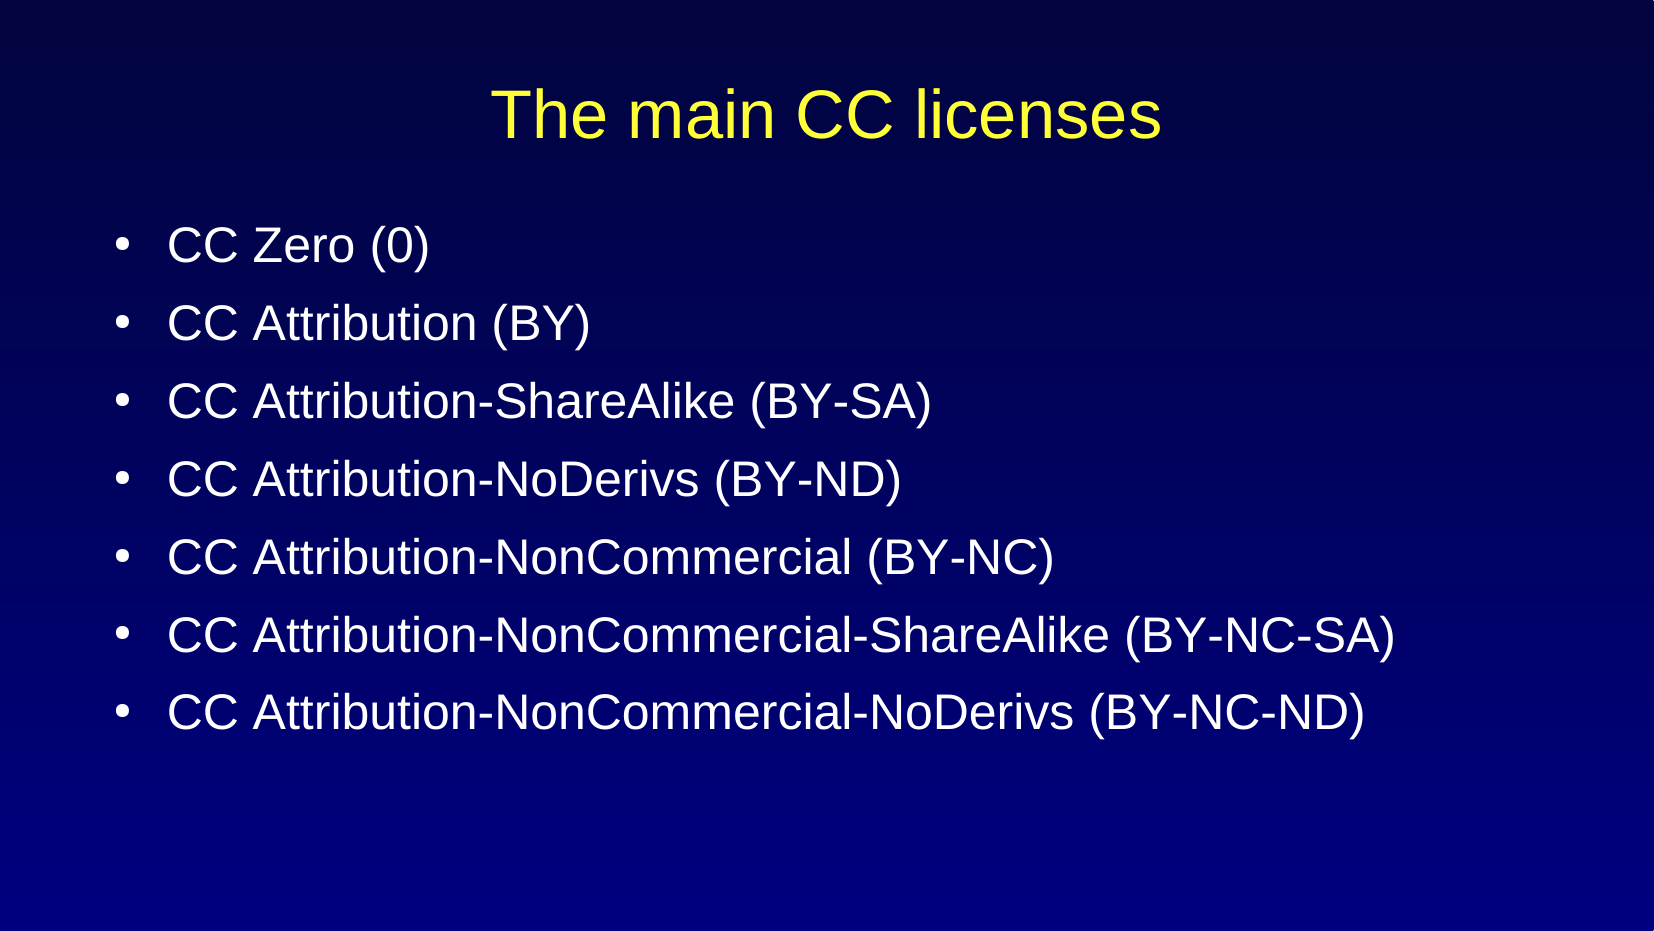

# The main CC licenses
CC Zero (0)
CC Attribution (BY)
CC Attribution-ShareAlike (BY-SA)
CC Attribution-NoDerivs (BY-ND)
CC Attribution-NonCommercial (BY-NC)
CC Attribution-NonCommercial-ShareAlike (BY-NC-SA)
CC Attribution-NonCommercial-NoDerivs (BY-NC-ND)